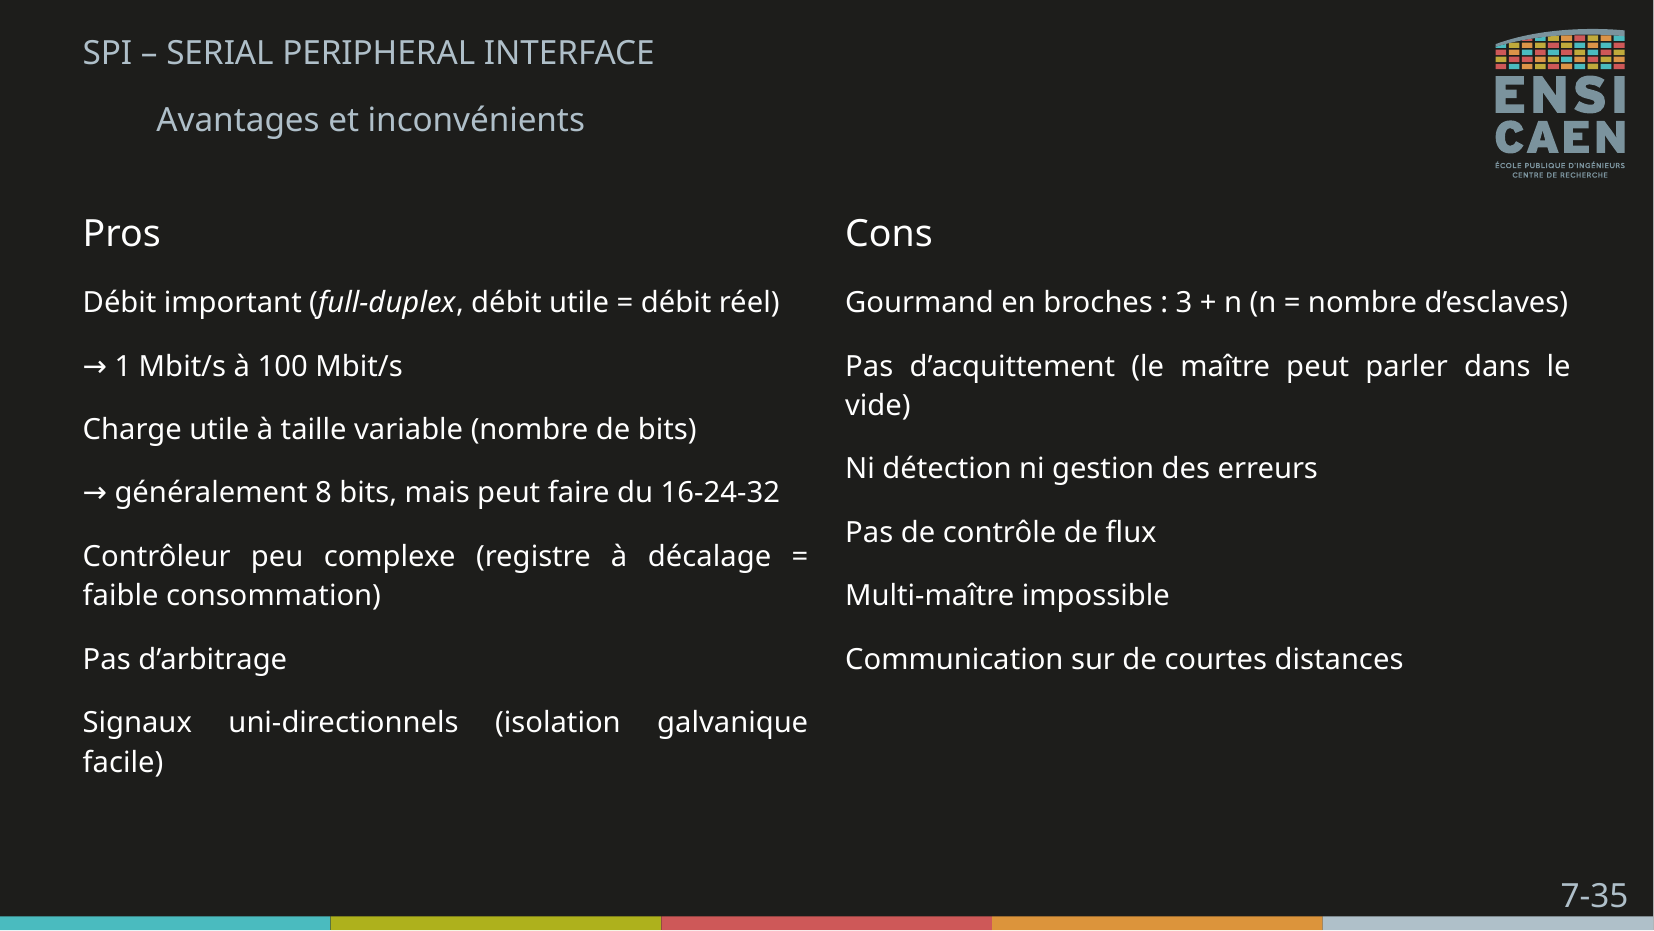

# SPI – SERIAL PERIPHERAL INTERFACE Avantages et inconvénients
Pros
Débit important (full-duplex, débit utile = débit réel)
→ 1 Mbit/s à 100 Mbit/s
Charge utile à taille variable (nombre de bits)
→ généralement 8 bits, mais peut faire du 16-24-32
Contrôleur peu complexe (registre à décalage = faible consommation)
Pas d’arbitrage
Signaux uni-directionnels (isolation galvanique facile)
Cons
Gourmand en broches : 3 + n (n = nombre d’esclaves)
Pas d’acquittement (le maître peut parler dans le vide)
Ni détection ni gestion des erreurs
Pas de contrôle de flux
Multi-maître impossible
Communication sur de courtes distances